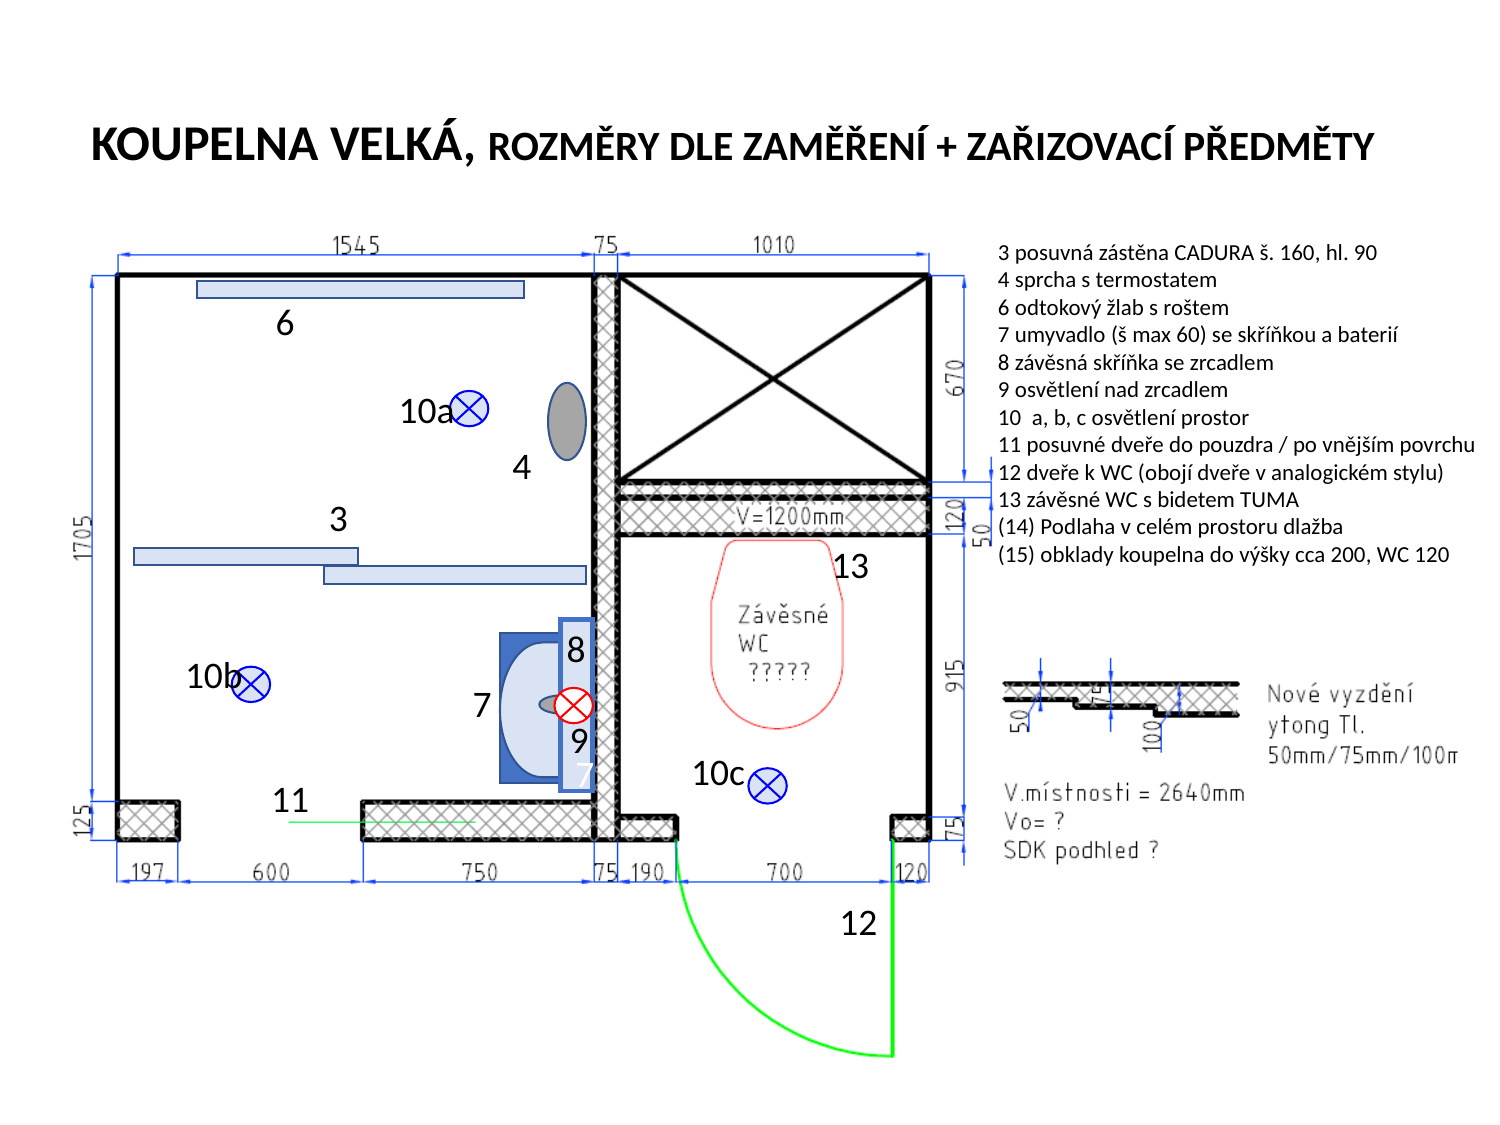

KOUPELNA VELKÁ, ROZMĚRY DLE ZAMĚŘENÍ + ZAŘIZOVACÍ PŘEDMĚTY
3 posuvná zástěna CADURA š. 160, hl. 90
4 sprcha s termostatem
6 odtokový žlab s roštem
7 umyvadlo (š max 60) se skříňkou a baterií
8 závěsná skříňka se zrcadlem
9 osvětlení nad zrcadlem
10 a, b, c osvětlení prostor
11 posuvné dveře do pouzdra / po vnějším povrchu
12 dveře k WC (obojí dveře v analogickém stylu)
13 závěsné WC s bidetem TUMA
(14) Podlaha v celém prostoru dlažba
(15) obklady koupelna do výšky cca 200, WC 120
6
10a
4
3
13
8
7
10b
7
9
10c
11
12